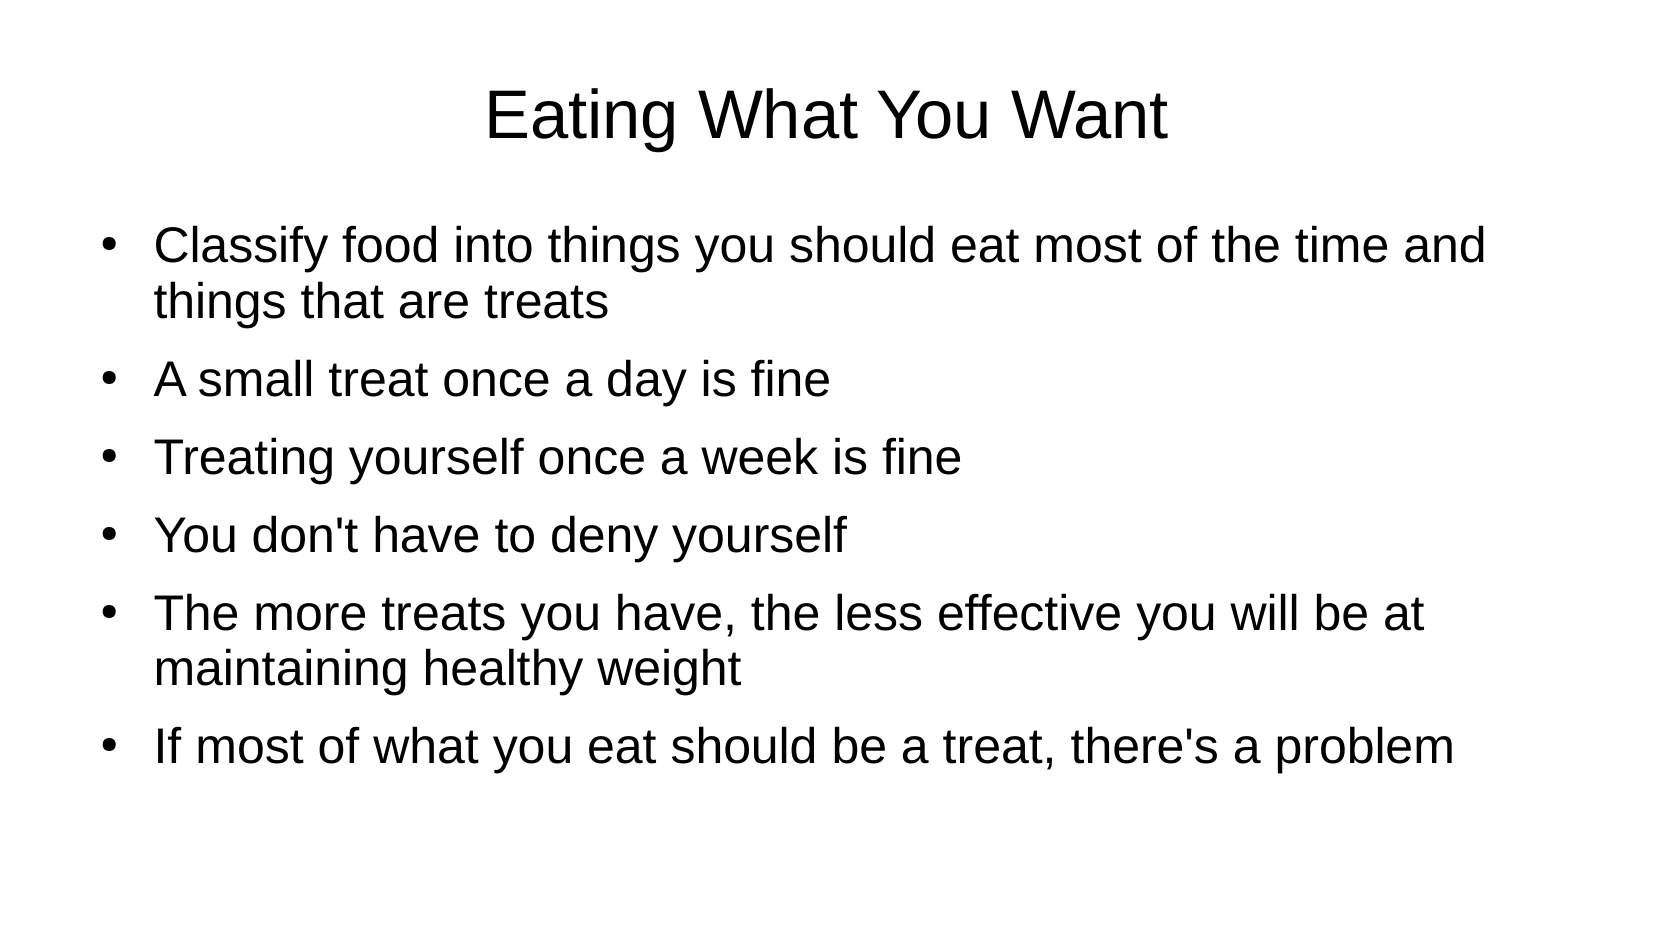

# Eating What You Want
Classify food into things you should eat most of the time and things that are treats
A small treat once a day is fine
Treating yourself once a week is fine
You don't have to deny yourself
The more treats you have, the less effective you will be at maintaining healthy weight
If most of what you eat should be a treat, there's a problem